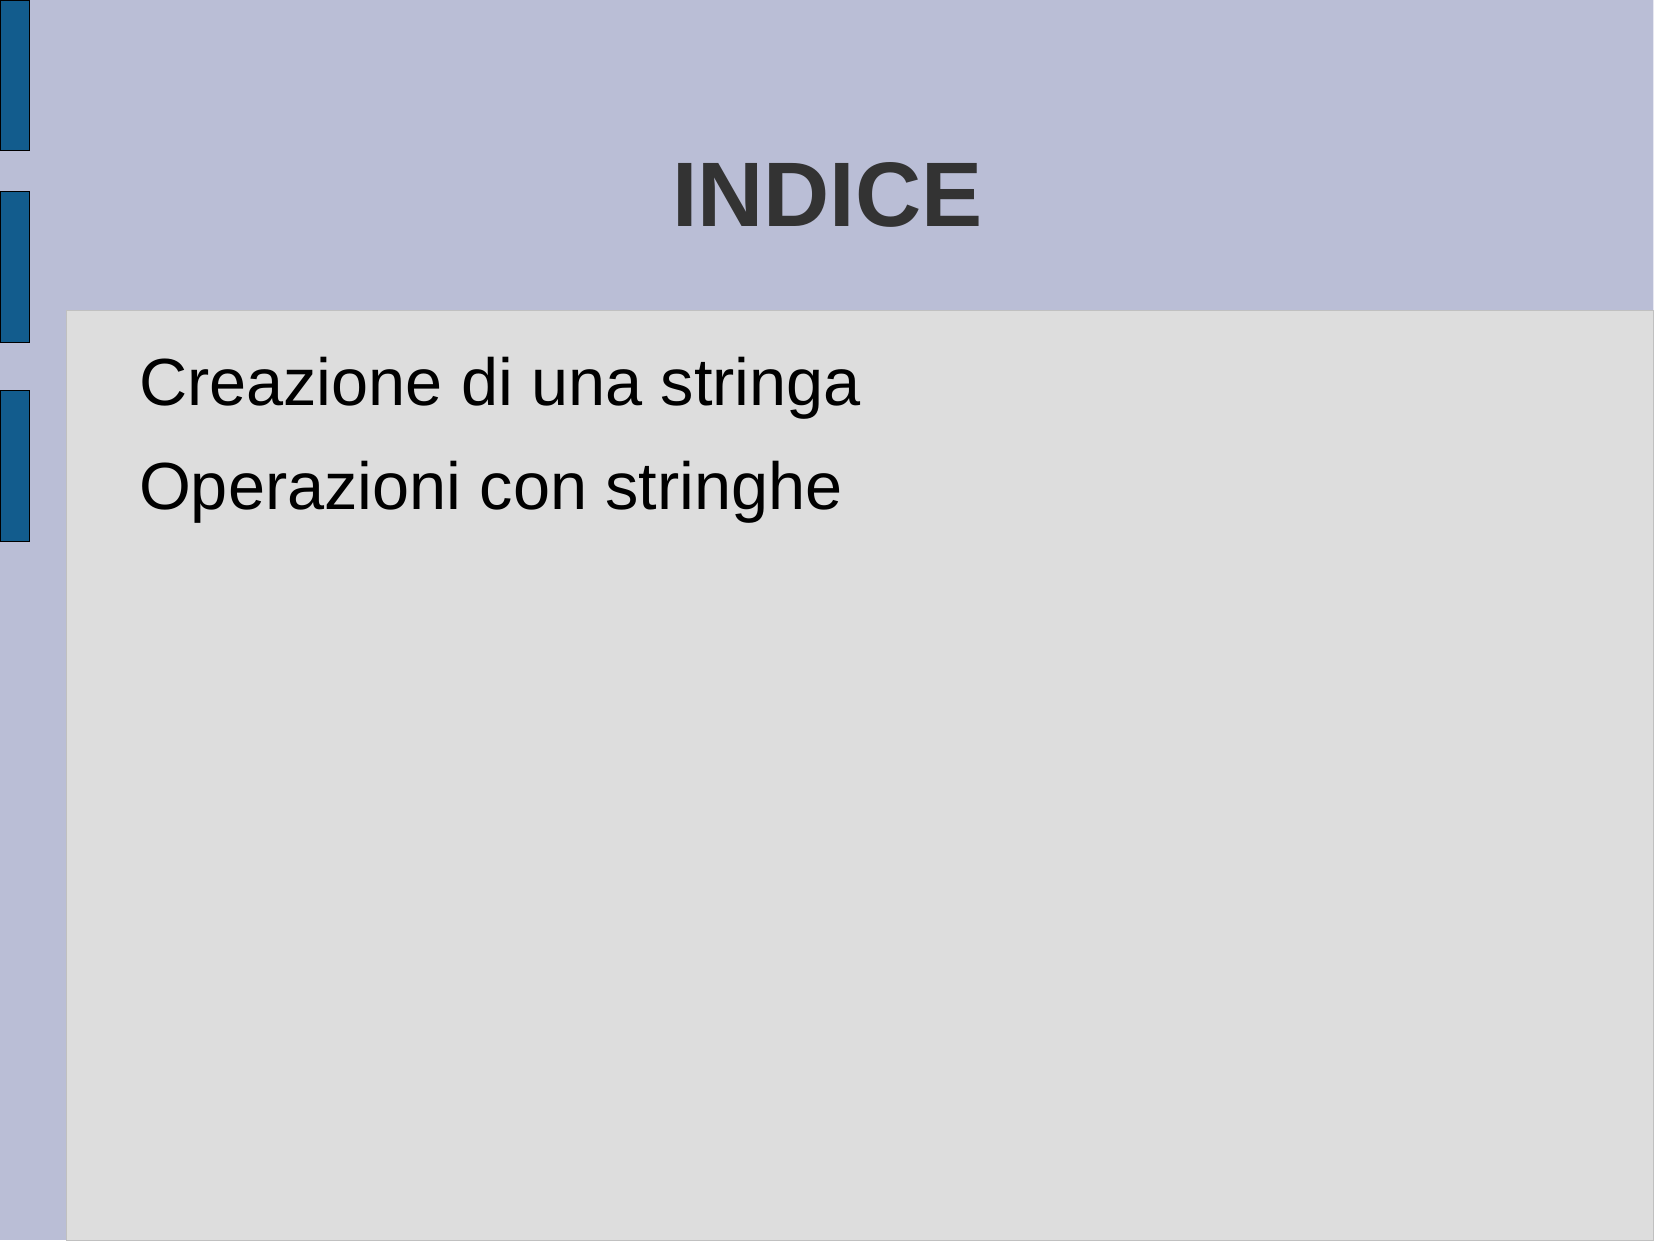

# INDICE
Creazione di una stringa
Operazioni con stringhe